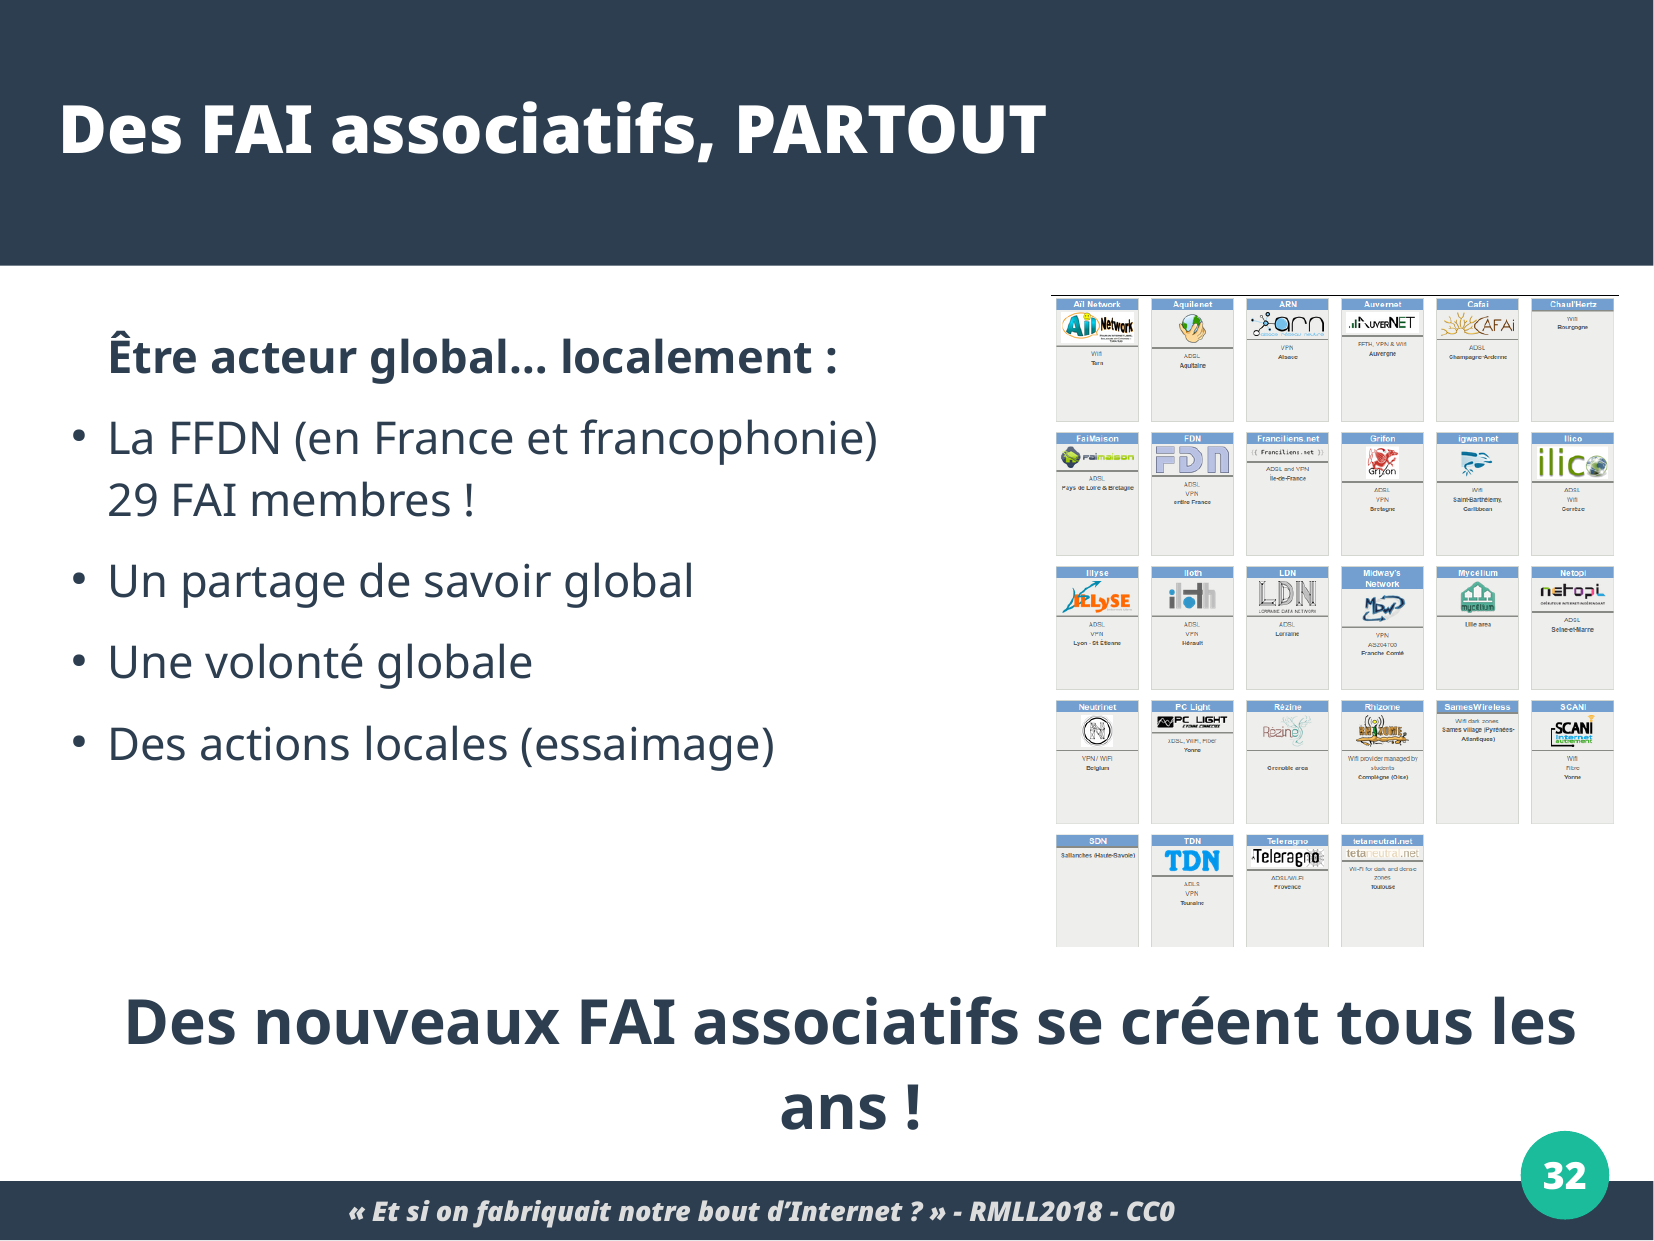

# Des FAI associatifs, PARTOUT
Être acteur global… localement :
La FFDN (en France et francophonie)
29 FAI membres !
Un partage de savoir global
Une volonté globale
Des actions locales (essaimage)
Des nouveaux FAI associatifs se créent tous les ans !
32
« Et si on fabriquait notre bout d’Internet ? » - RMLL2018 - CC0